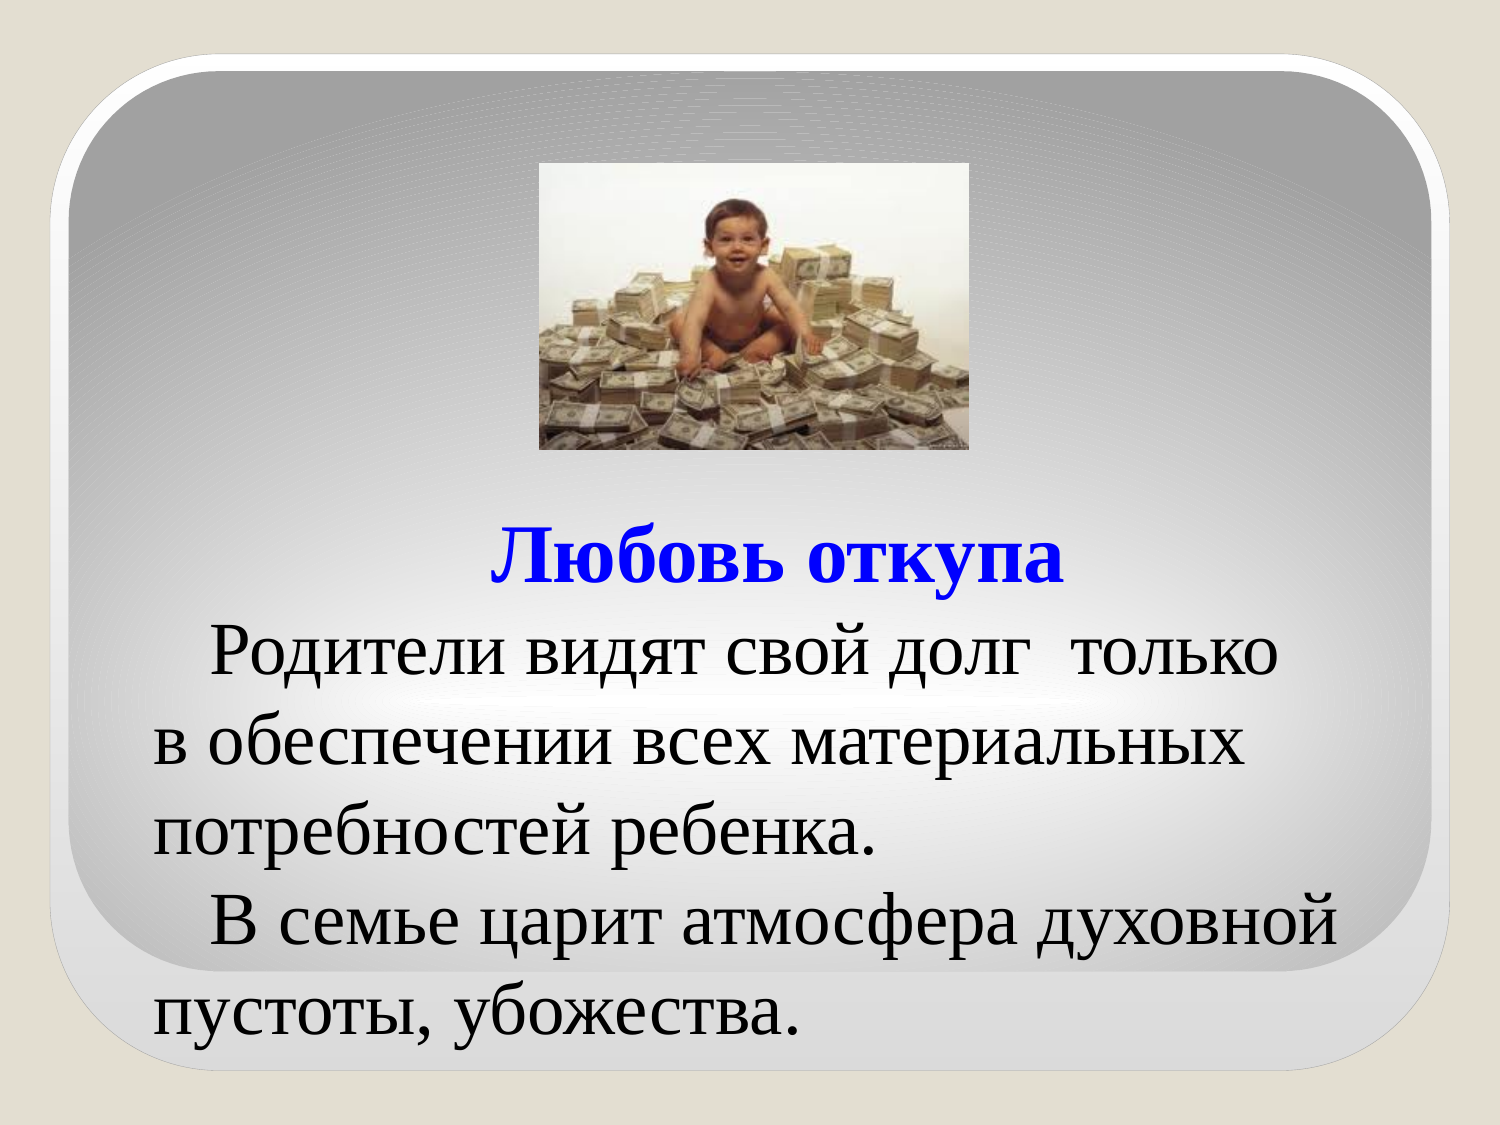

# Любовь откупа Родители видят свой долг только в обеспечении всех материальных потребностей ребенка. В семье царит атмосфера духовной пустоты, убожества.